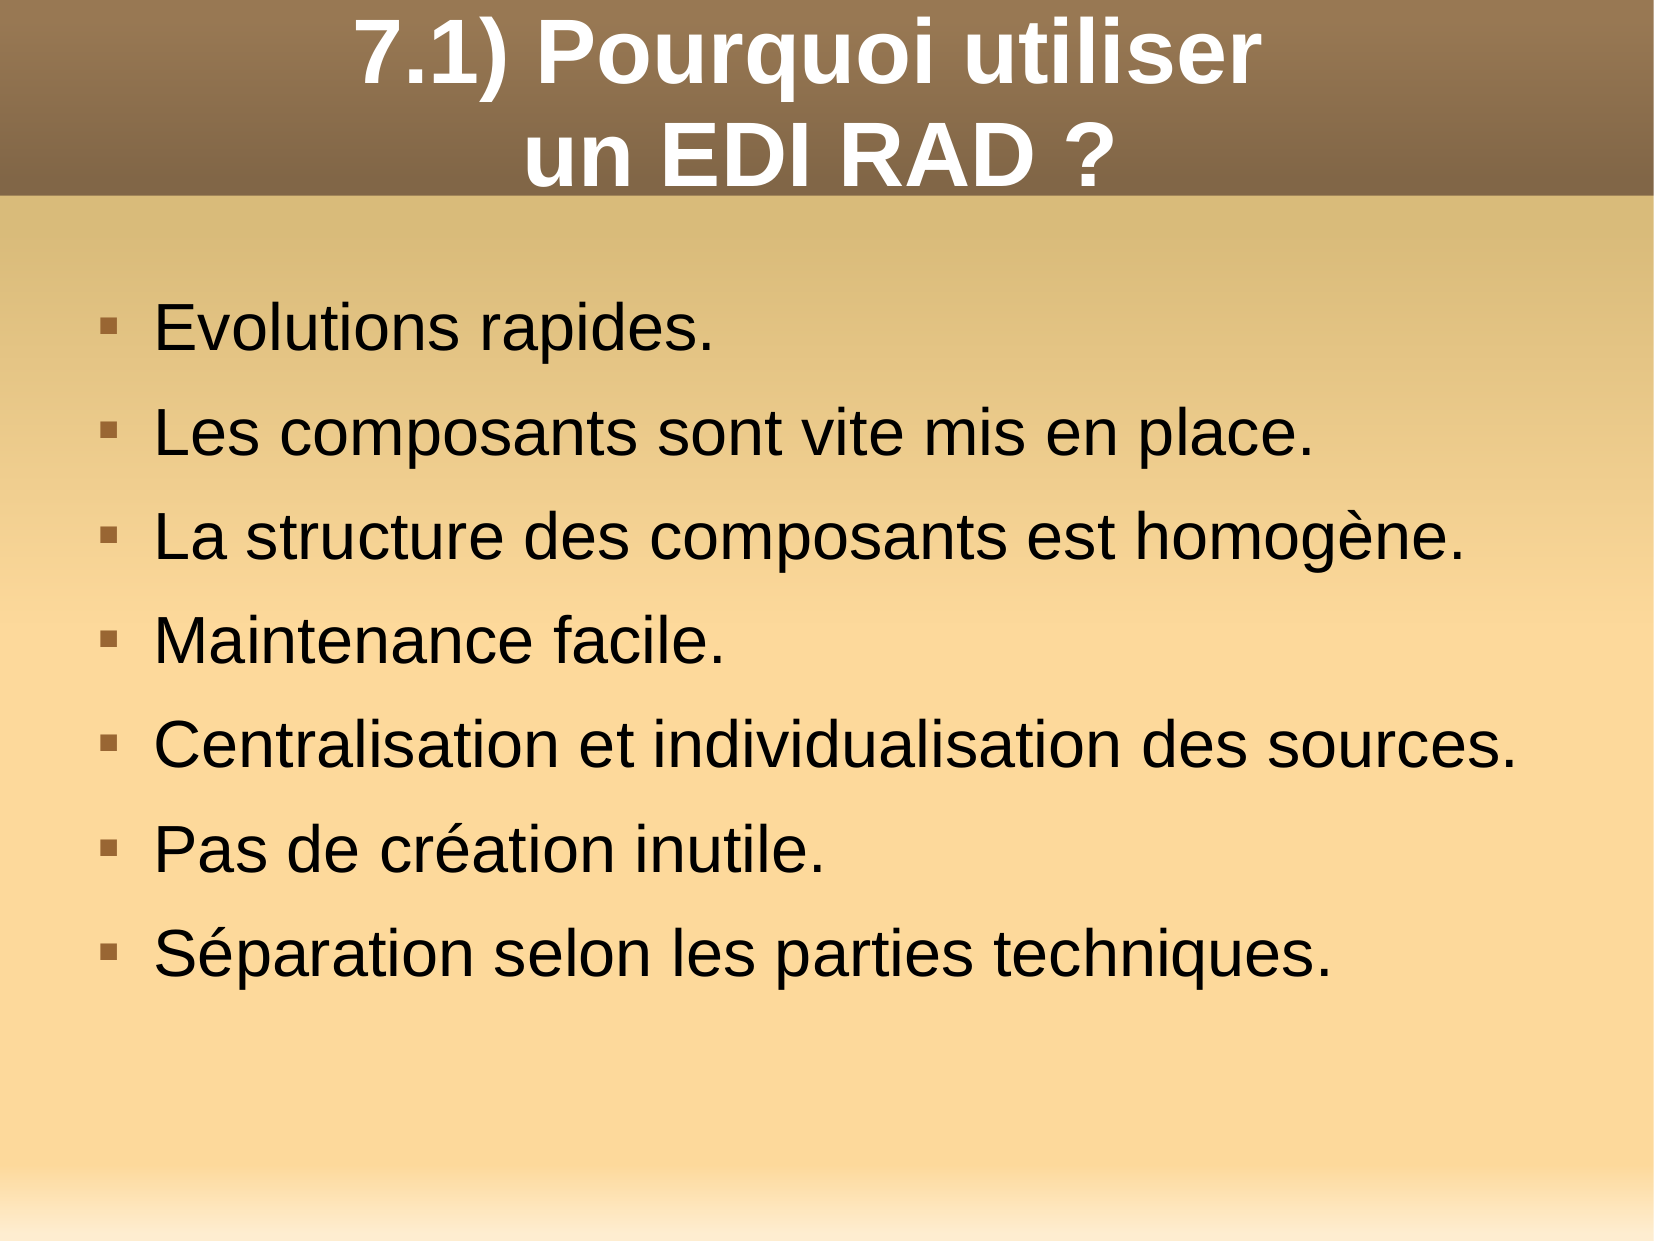

# 7.1) Pourquoi utiliser un EDI RAD ?
Evolutions rapides.
Les composants sont vite mis en place.
La structure des composants est homogène.
Maintenance facile.
Centralisation et individualisation des sources.
Pas de création inutile.
Séparation selon les parties techniques.